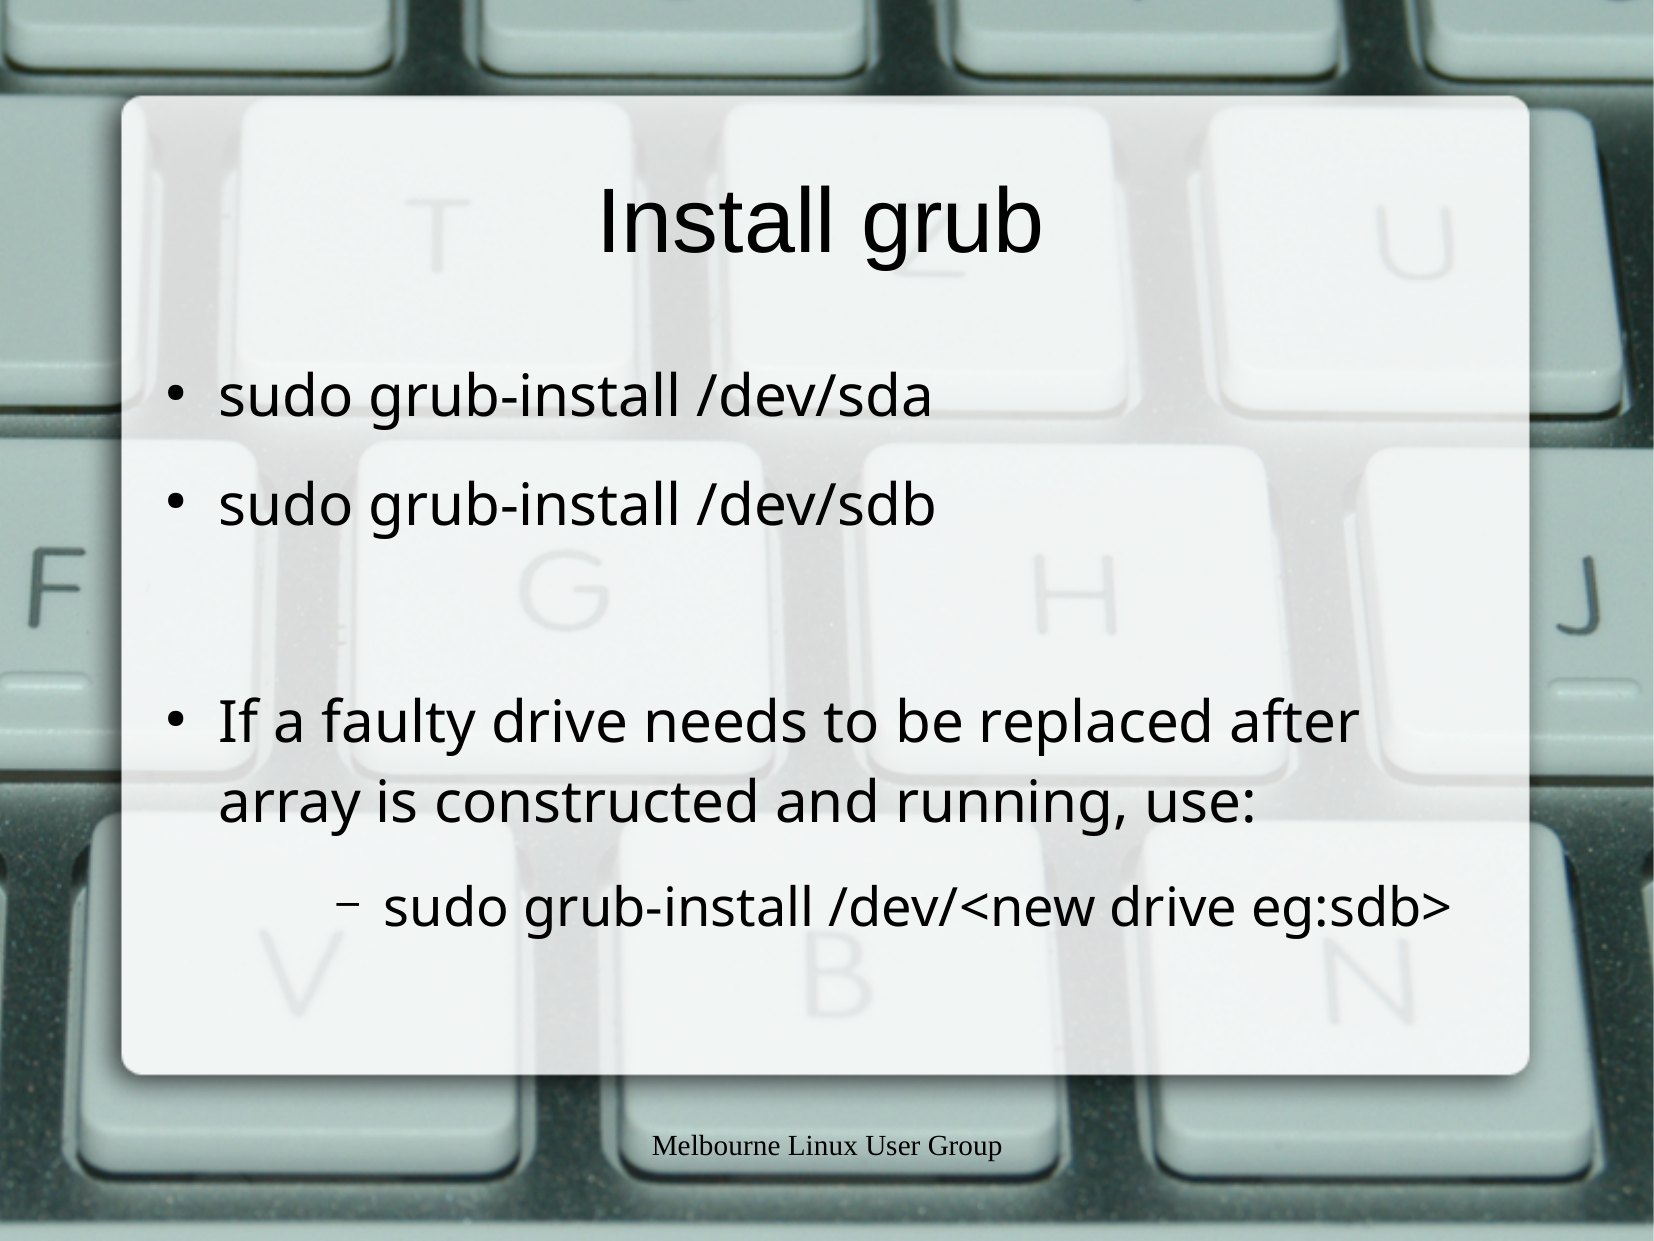

# Install grub
sudo grub-install /dev/sda
sudo grub-install /dev/sdb
If a faulty drive needs to be replaced after array is constructed and running, use:
sudo grub-install /dev/<new drive eg:sdb>
Melbourne Linux User Group